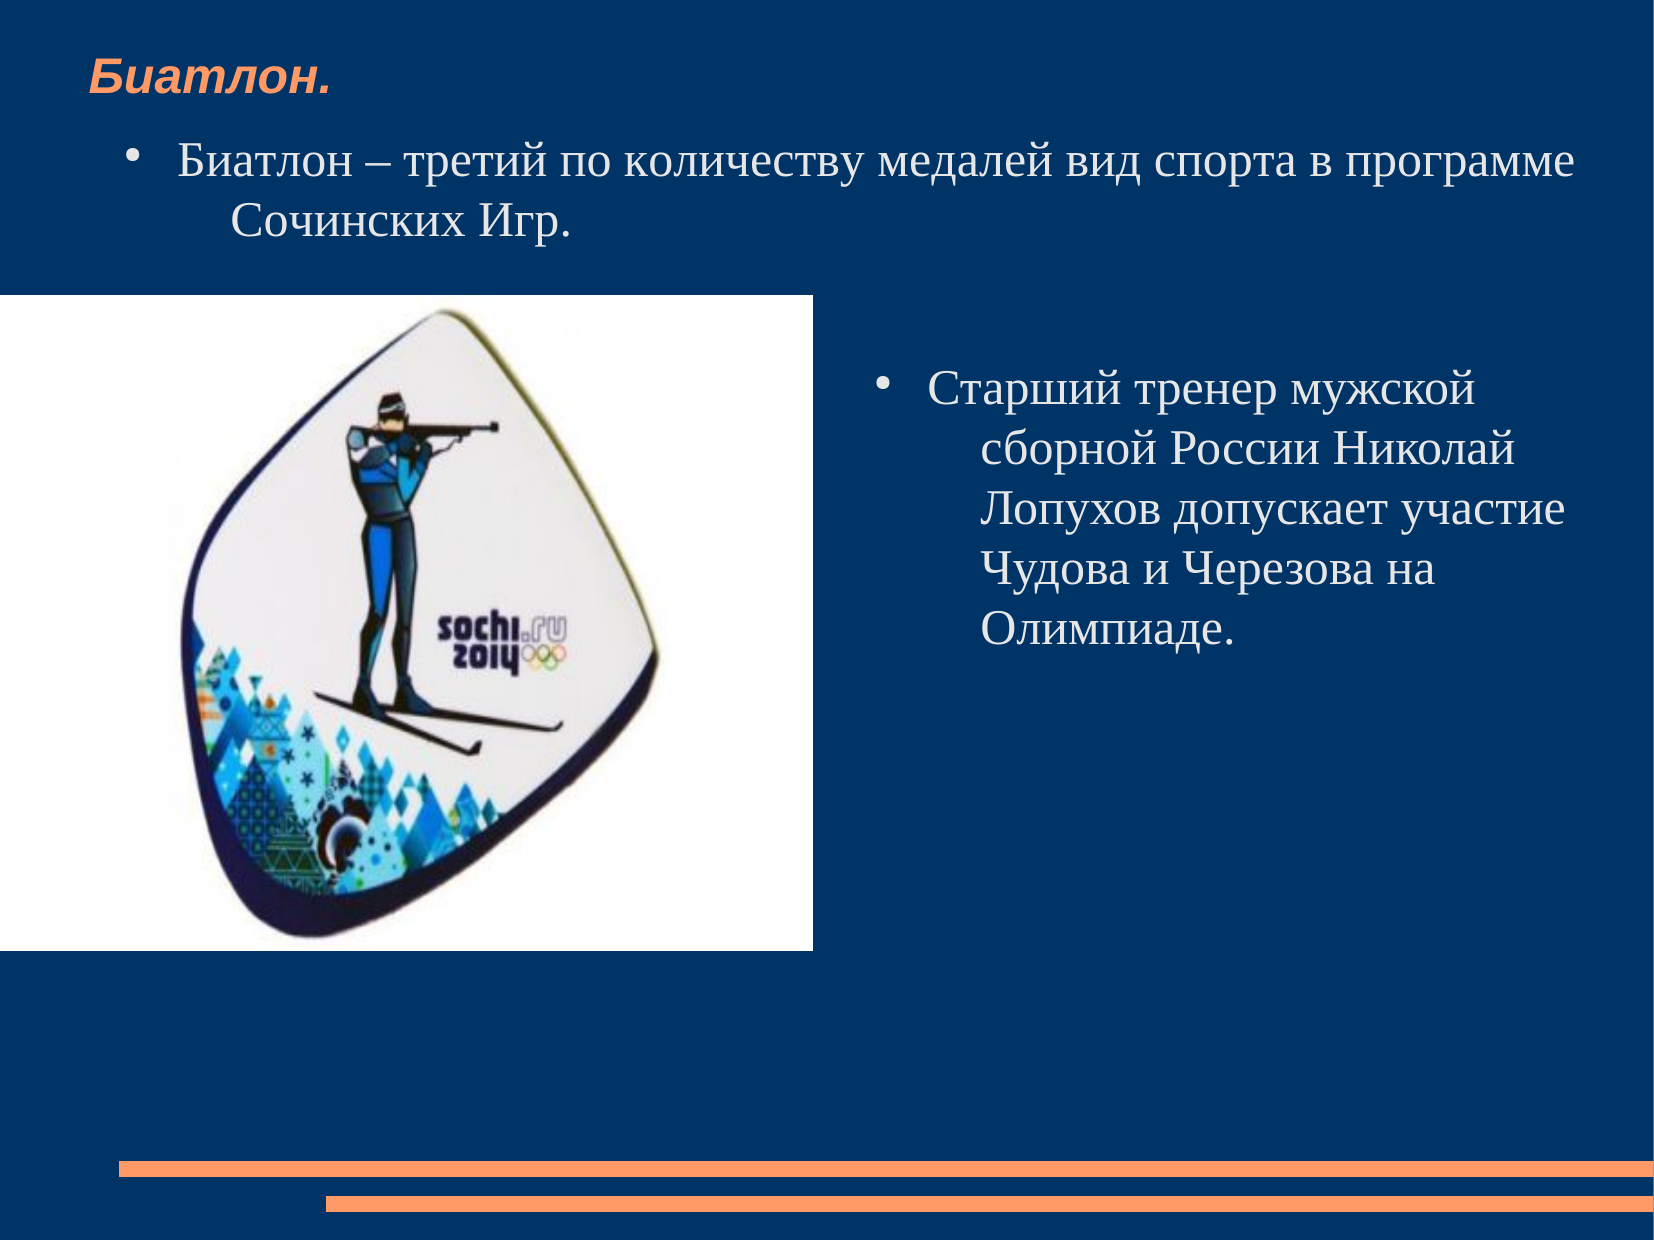

# Биатлон.
Биатлон – третий по количеству медалей вид спорта в программе Сочинских Игр.
Старший тренер мужской сборной России Николай Лопухов допускает участие Чудова и Черезова на Олимпиаде.